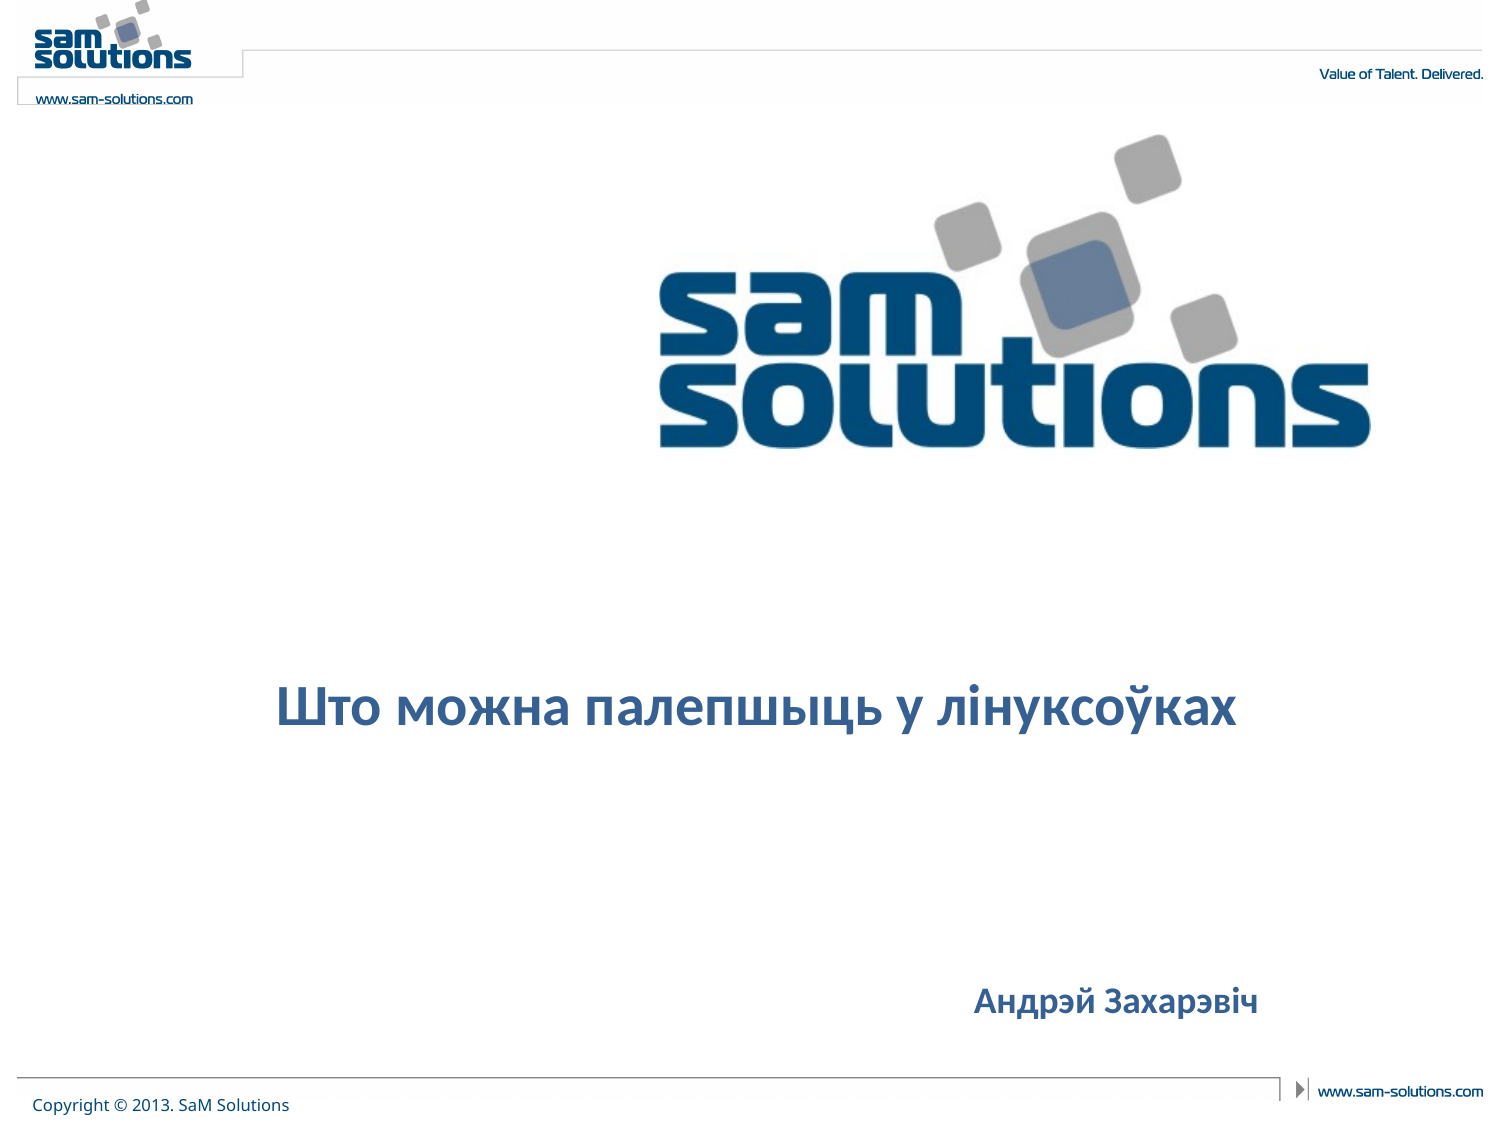

Што можна палепшыць у лінуксоўках
Андрэй Захарэвіч
Copyright © 2013. SaM Solutions